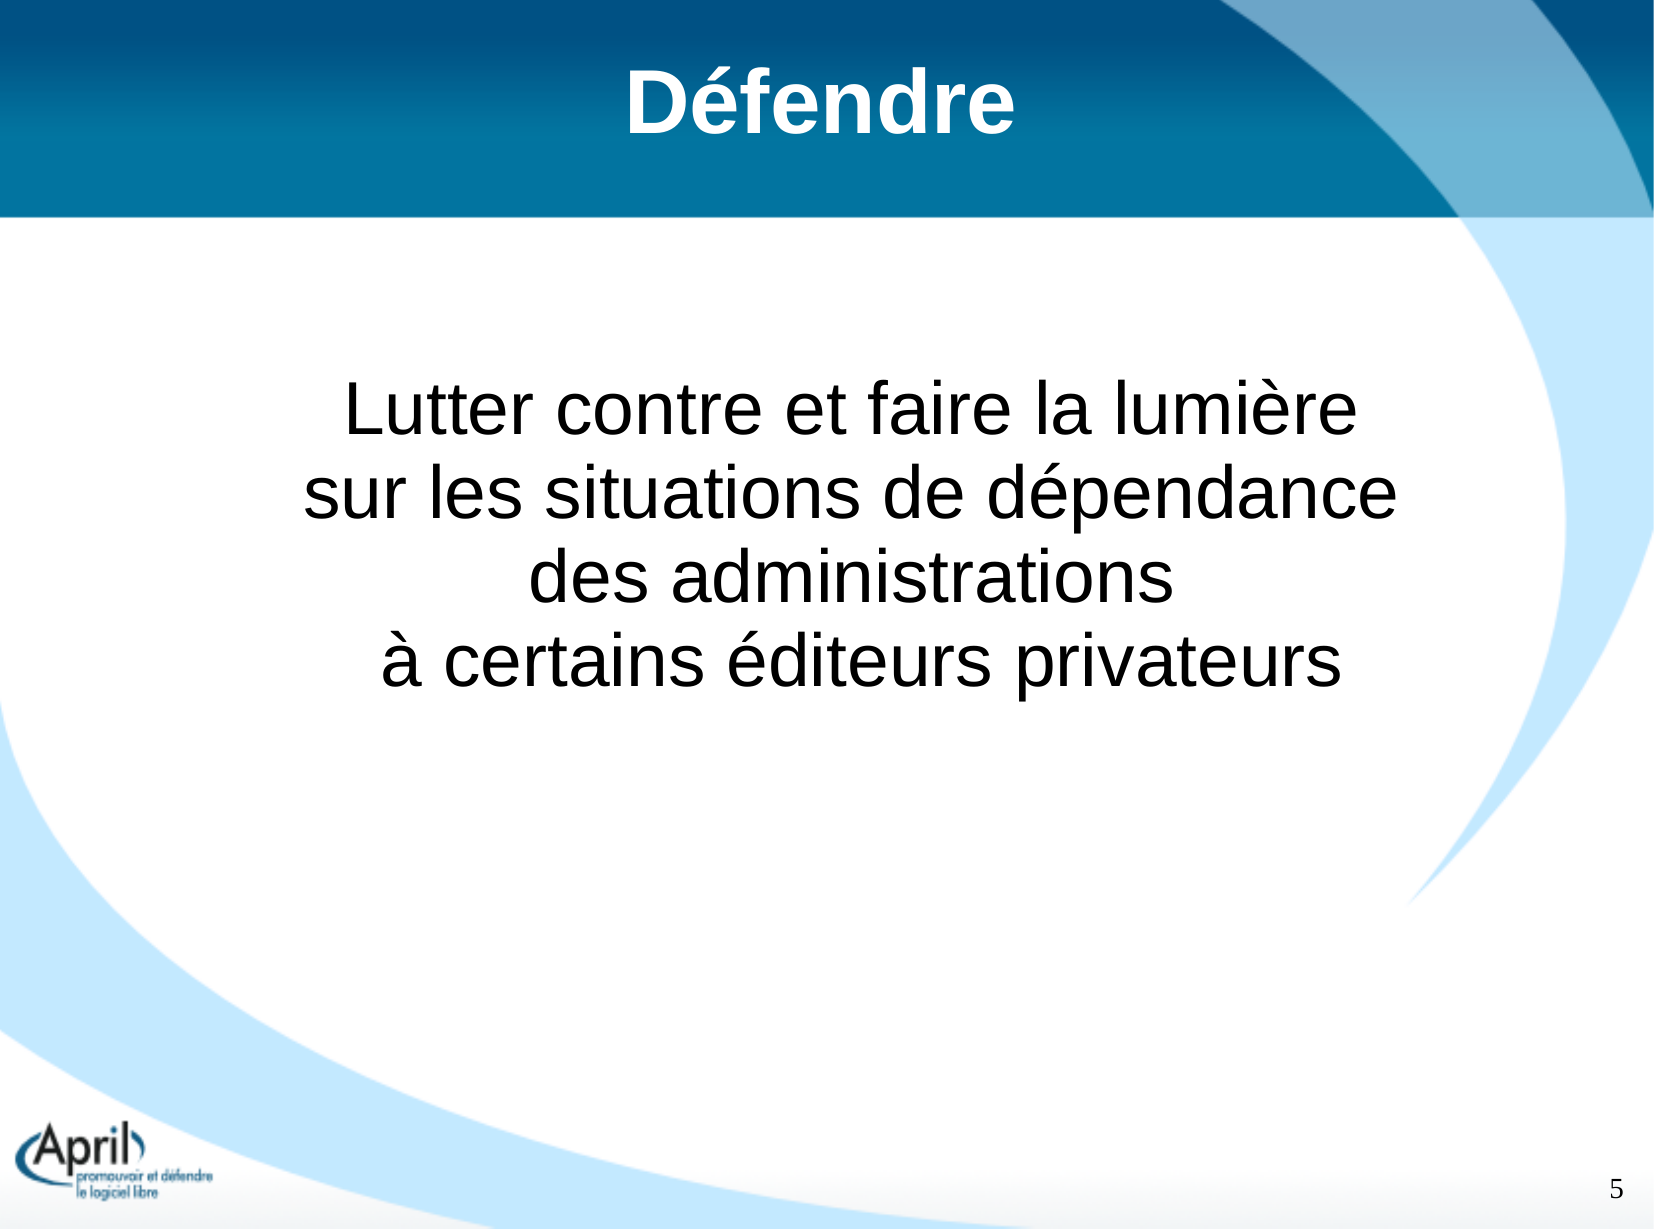

# Défendre
Lutter contre et faire la lumière
sur les situations de dépendance
des administrations
à certains éditeurs privateurs
5